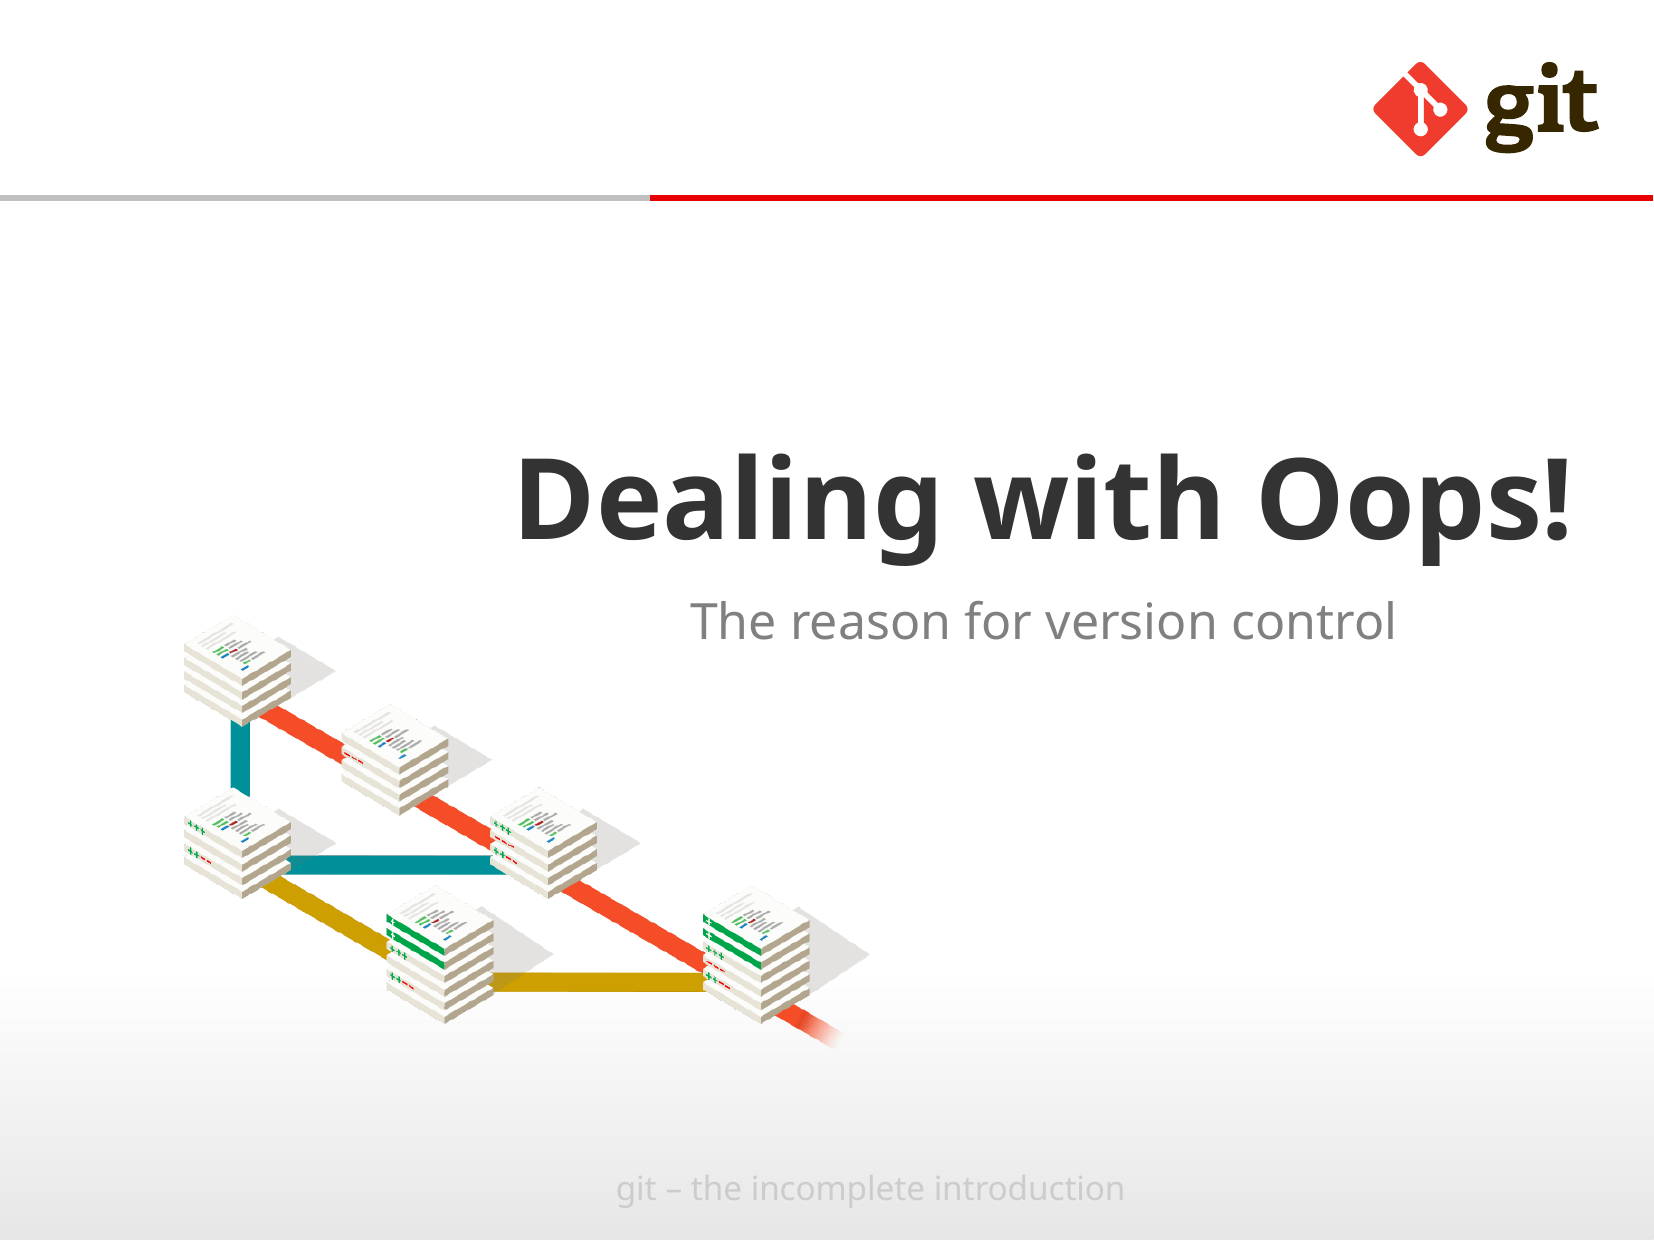

#
Dealing with Oops!
The reason for version control